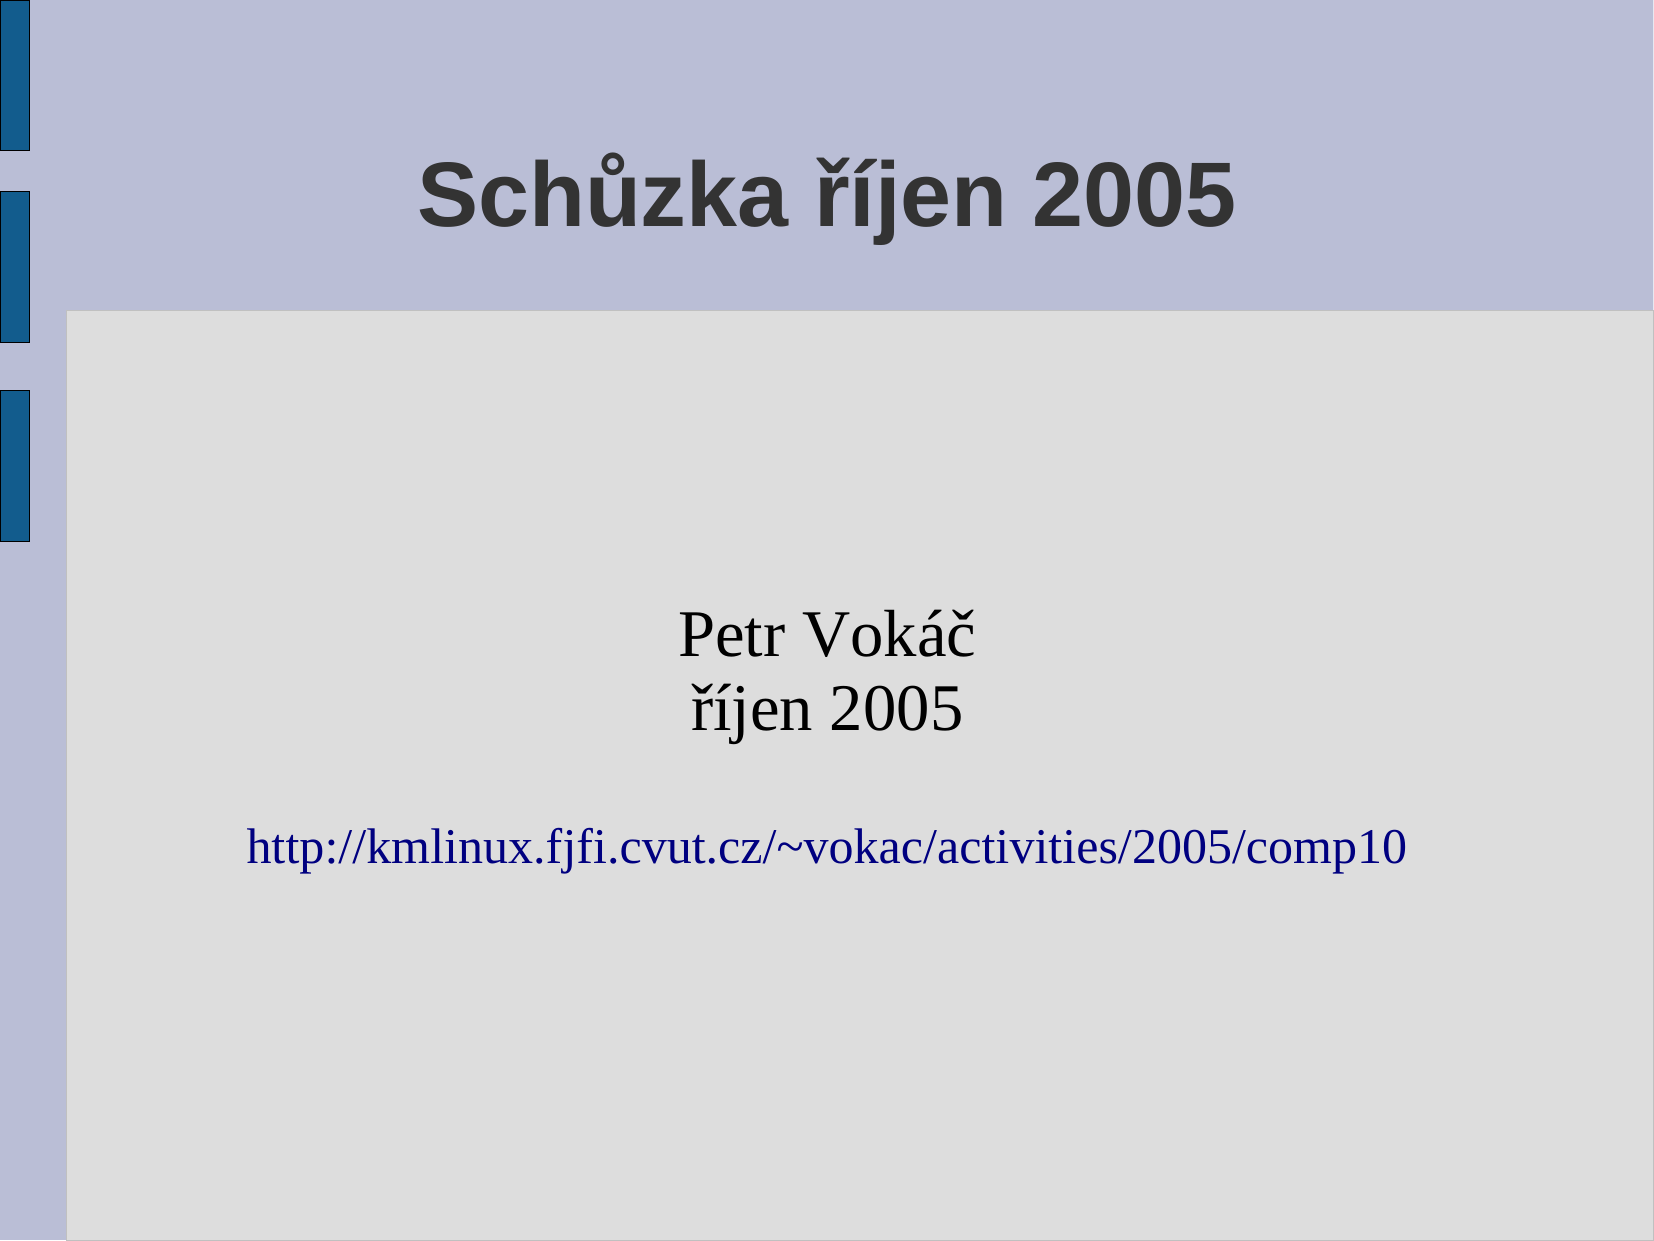

# Schůzka říjen 2005
Petr Vokáč
říjen 2005
http://kmlinux.fjfi.cvut.cz/~vokac/activities/2005/comp10